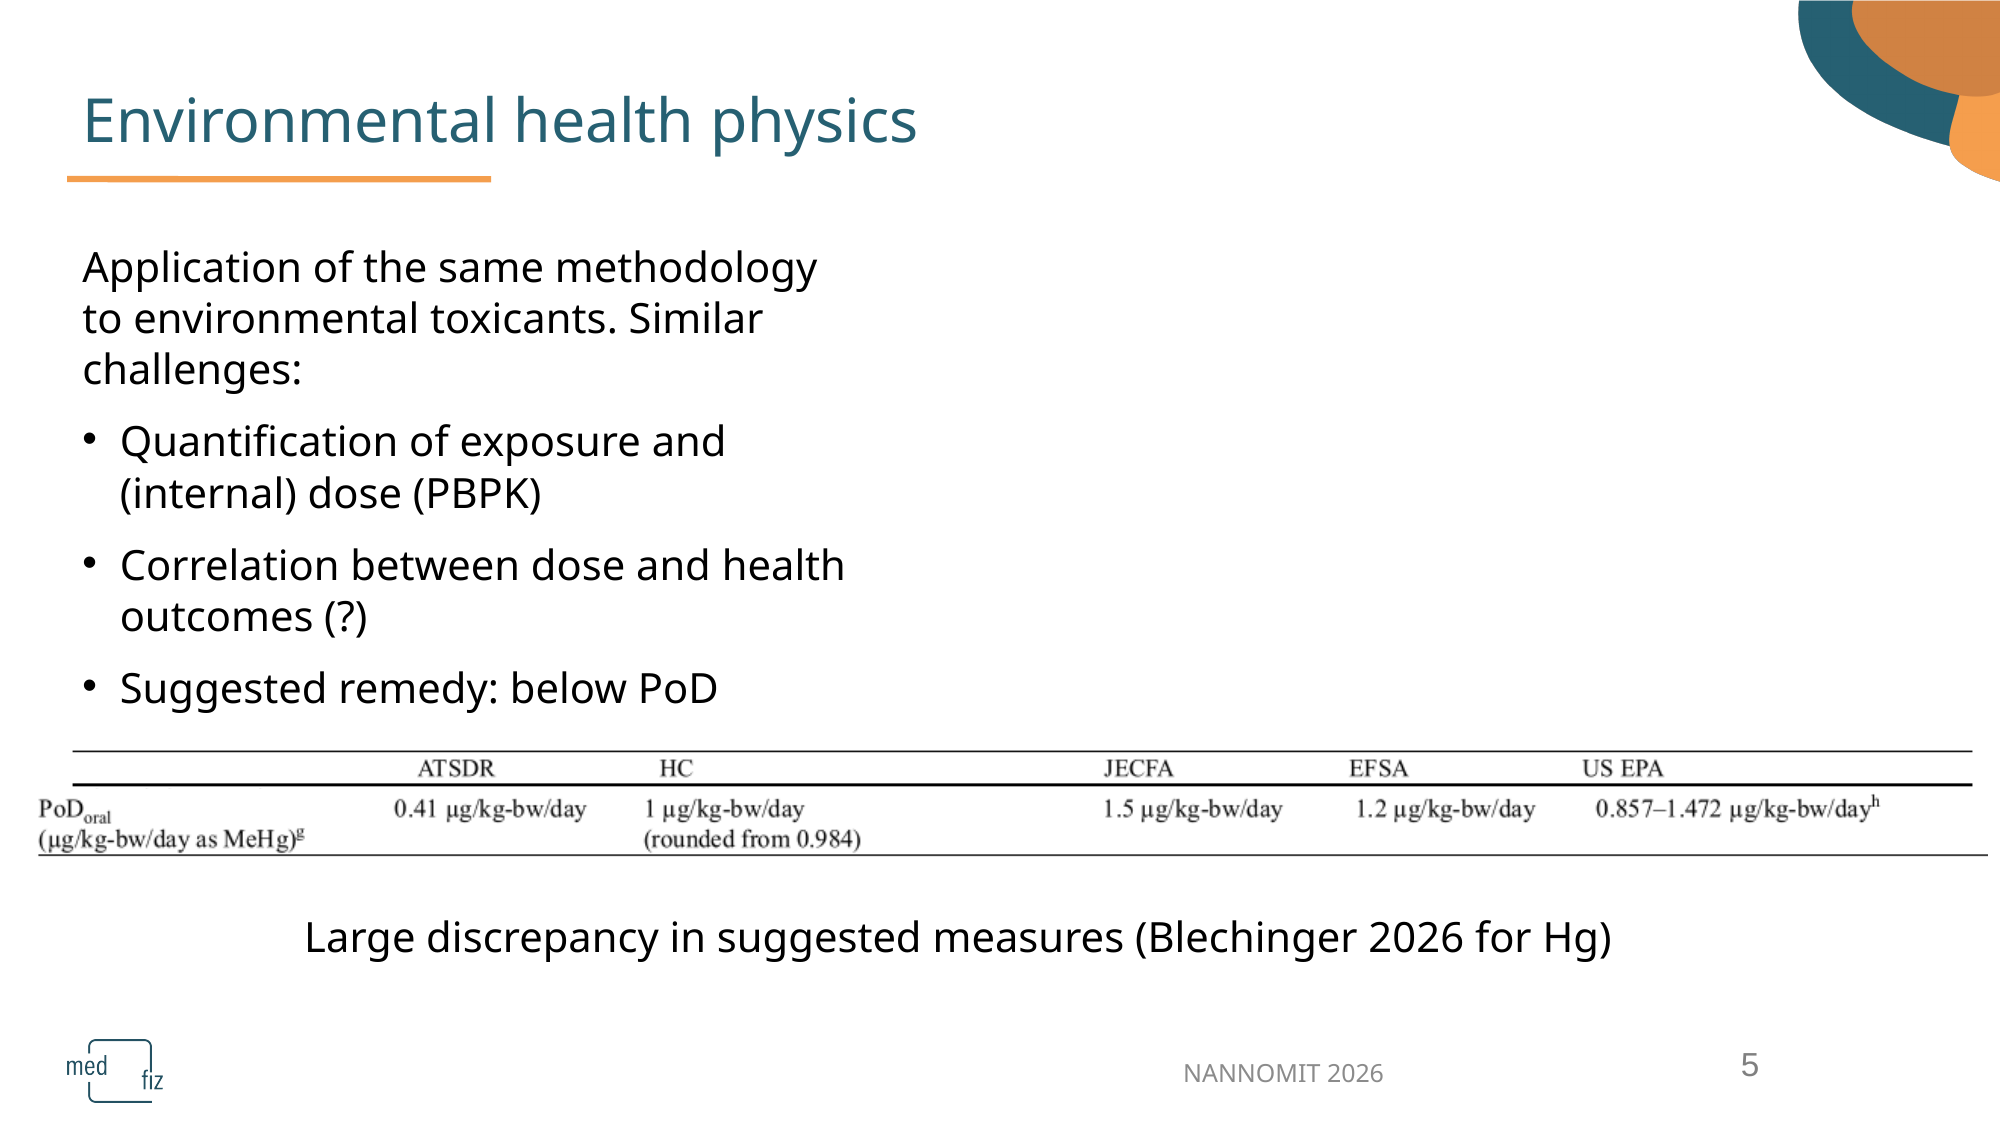

Environmental health physics
# Application of the same methodology to environmental toxicants. Similar challenges:
Quantification of exposure and (internal) dose (PBPK)
Correlation between dose and health outcomes (?)
Suggested remedy: below PoD
Large discrepancy in suggested measures (Blechinger 2026 for Hg)